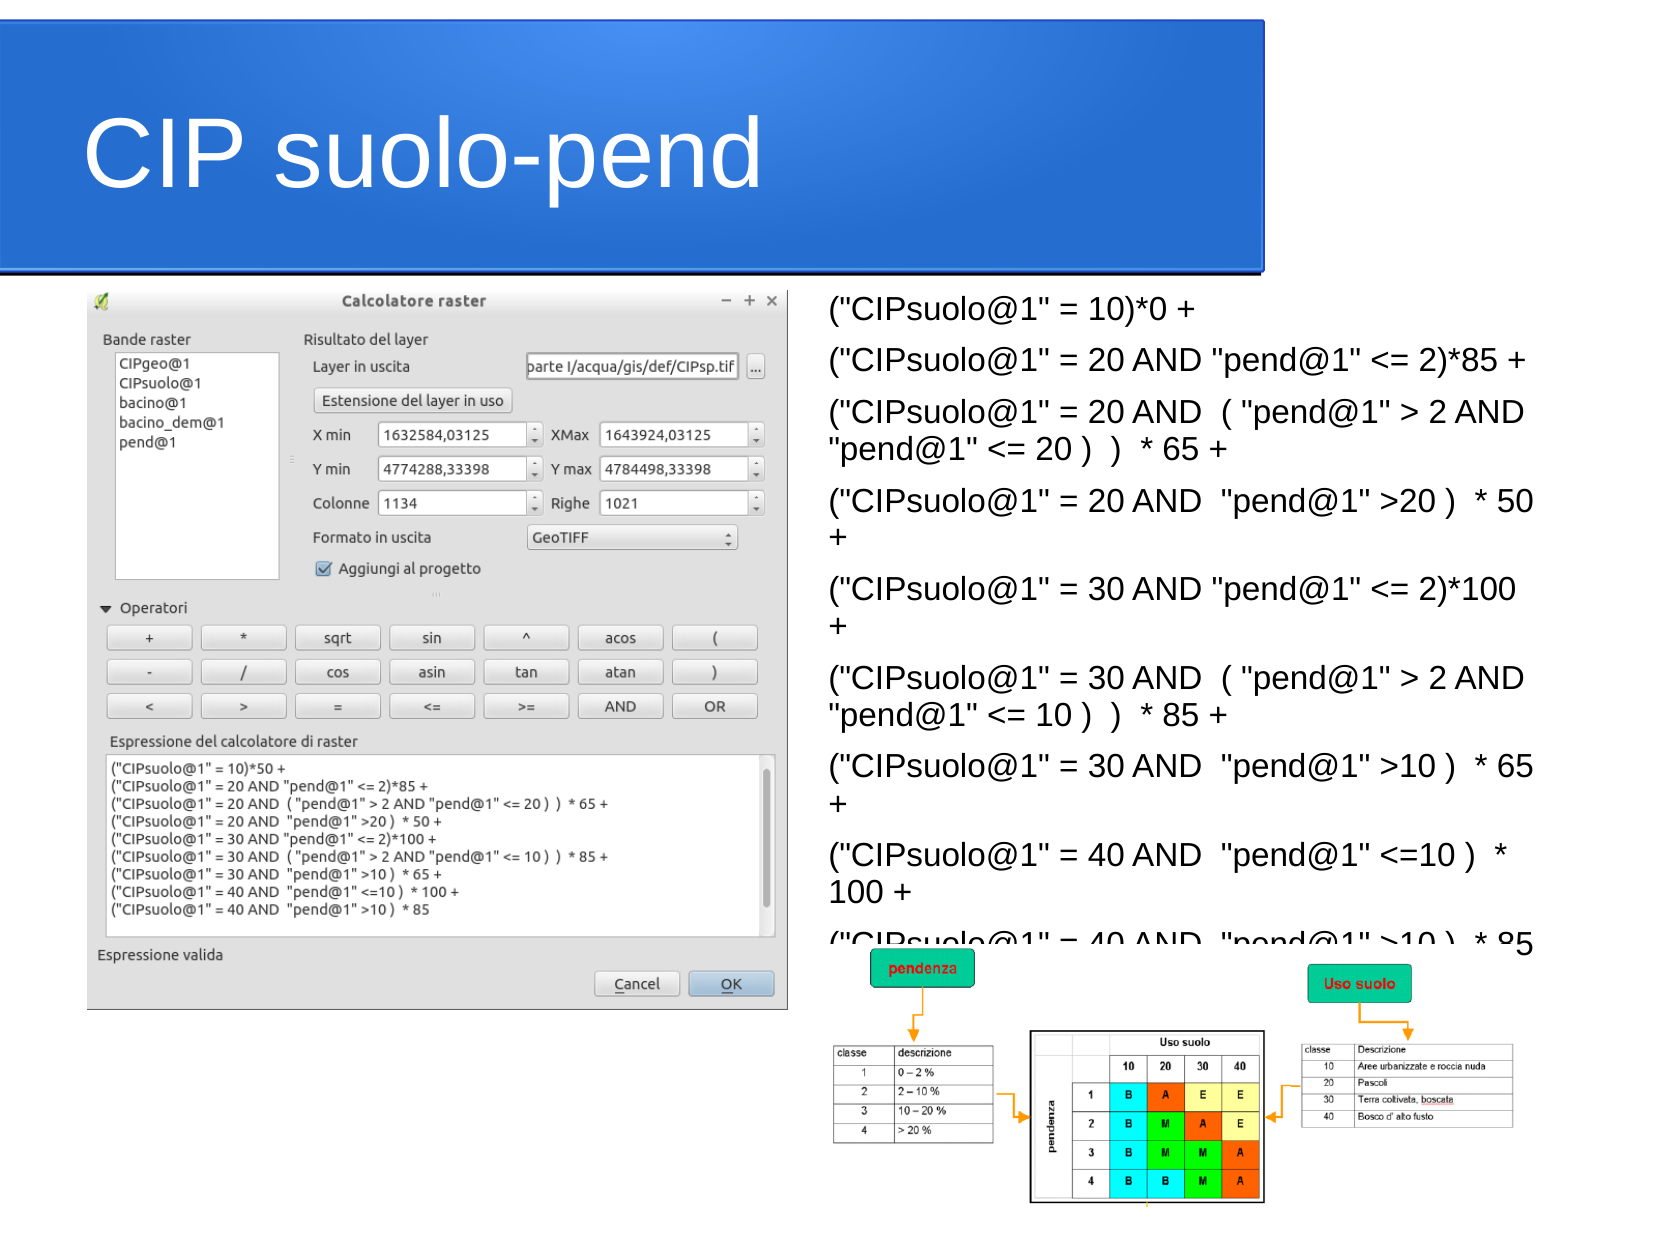

# CIP suolo-pend
("CIPsuolo@1" = 10)*0 +
("CIPsuolo@1" = 20 AND "pend@1" <= 2)*85 +
("CIPsuolo@1" = 20 AND ( "pend@1" > 2 AND "pend@1" <= 20 ) ) * 65 +
("CIPsuolo@1" = 20 AND "pend@1" >20 ) * 50 +
("CIPsuolo@1" = 30 AND "pend@1" <= 2)*100 +
("CIPsuolo@1" = 30 AND ( "pend@1" > 2 AND "pend@1" <= 10 ) ) * 85 +
("CIPsuolo@1" = 30 AND "pend@1" >10 ) * 65 +
("CIPsuolo@1" = 40 AND "pend@1" <=10 ) * 100 +
("CIPsuolo@1" = 40 AND "pend@1" >10 ) * 85